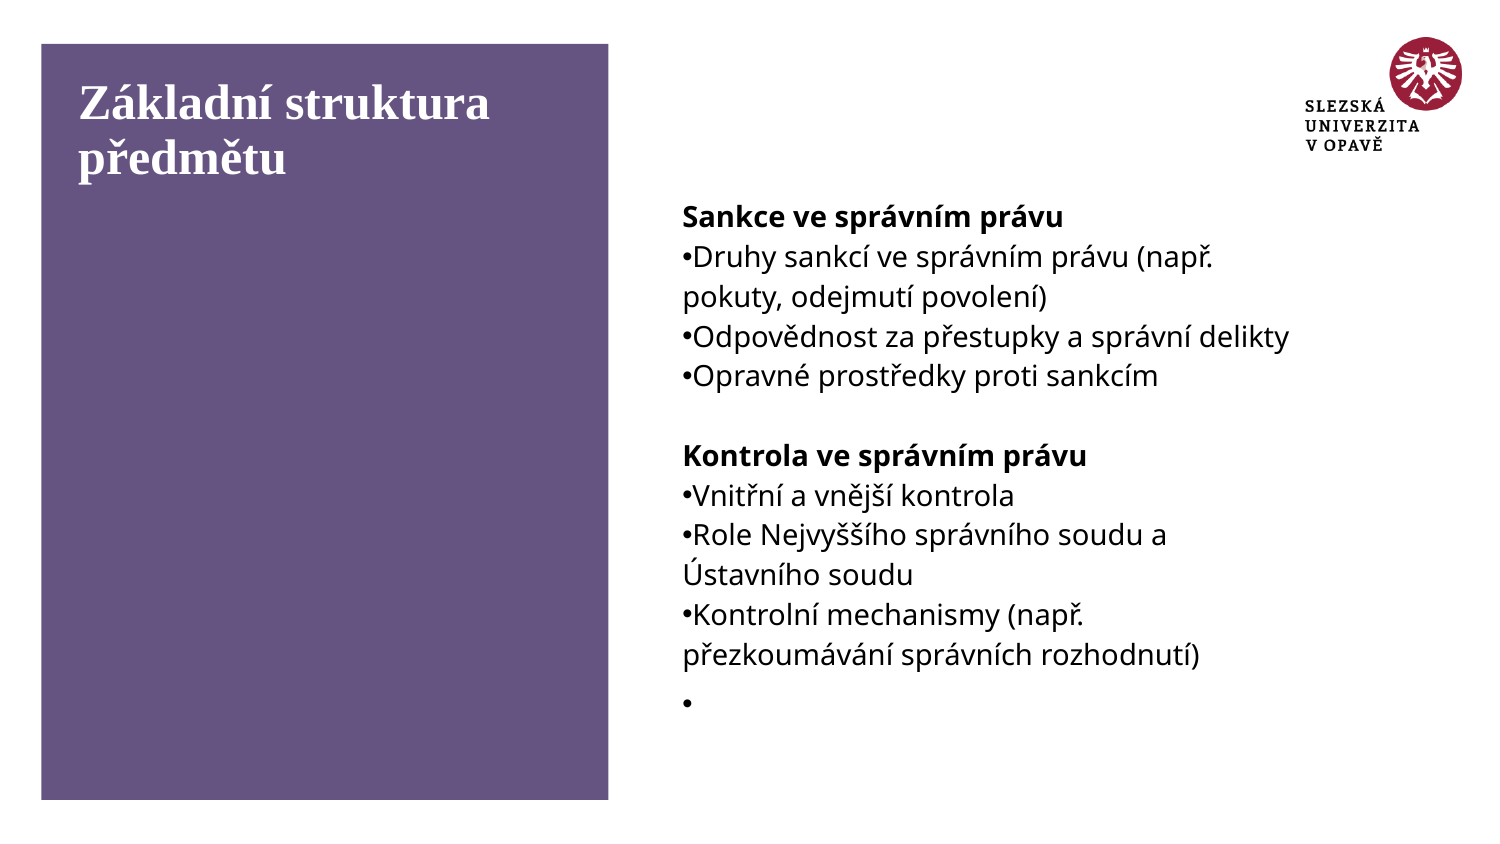

Základní struktura předmětu
Sankce ve správním právu
Druhy sankcí ve správním právu (např. pokuty, odejmutí povolení)
Odpovědnost za přestupky a správní delikty
Opravné prostředky proti sankcím
Kontrola ve správním právu
Vnitřní a vnější kontrola
Role Nejvyššího správního soudu a Ústavního soudu
Kontrolní mechanismy (např. přezkoumávání správních rozhodnutí)